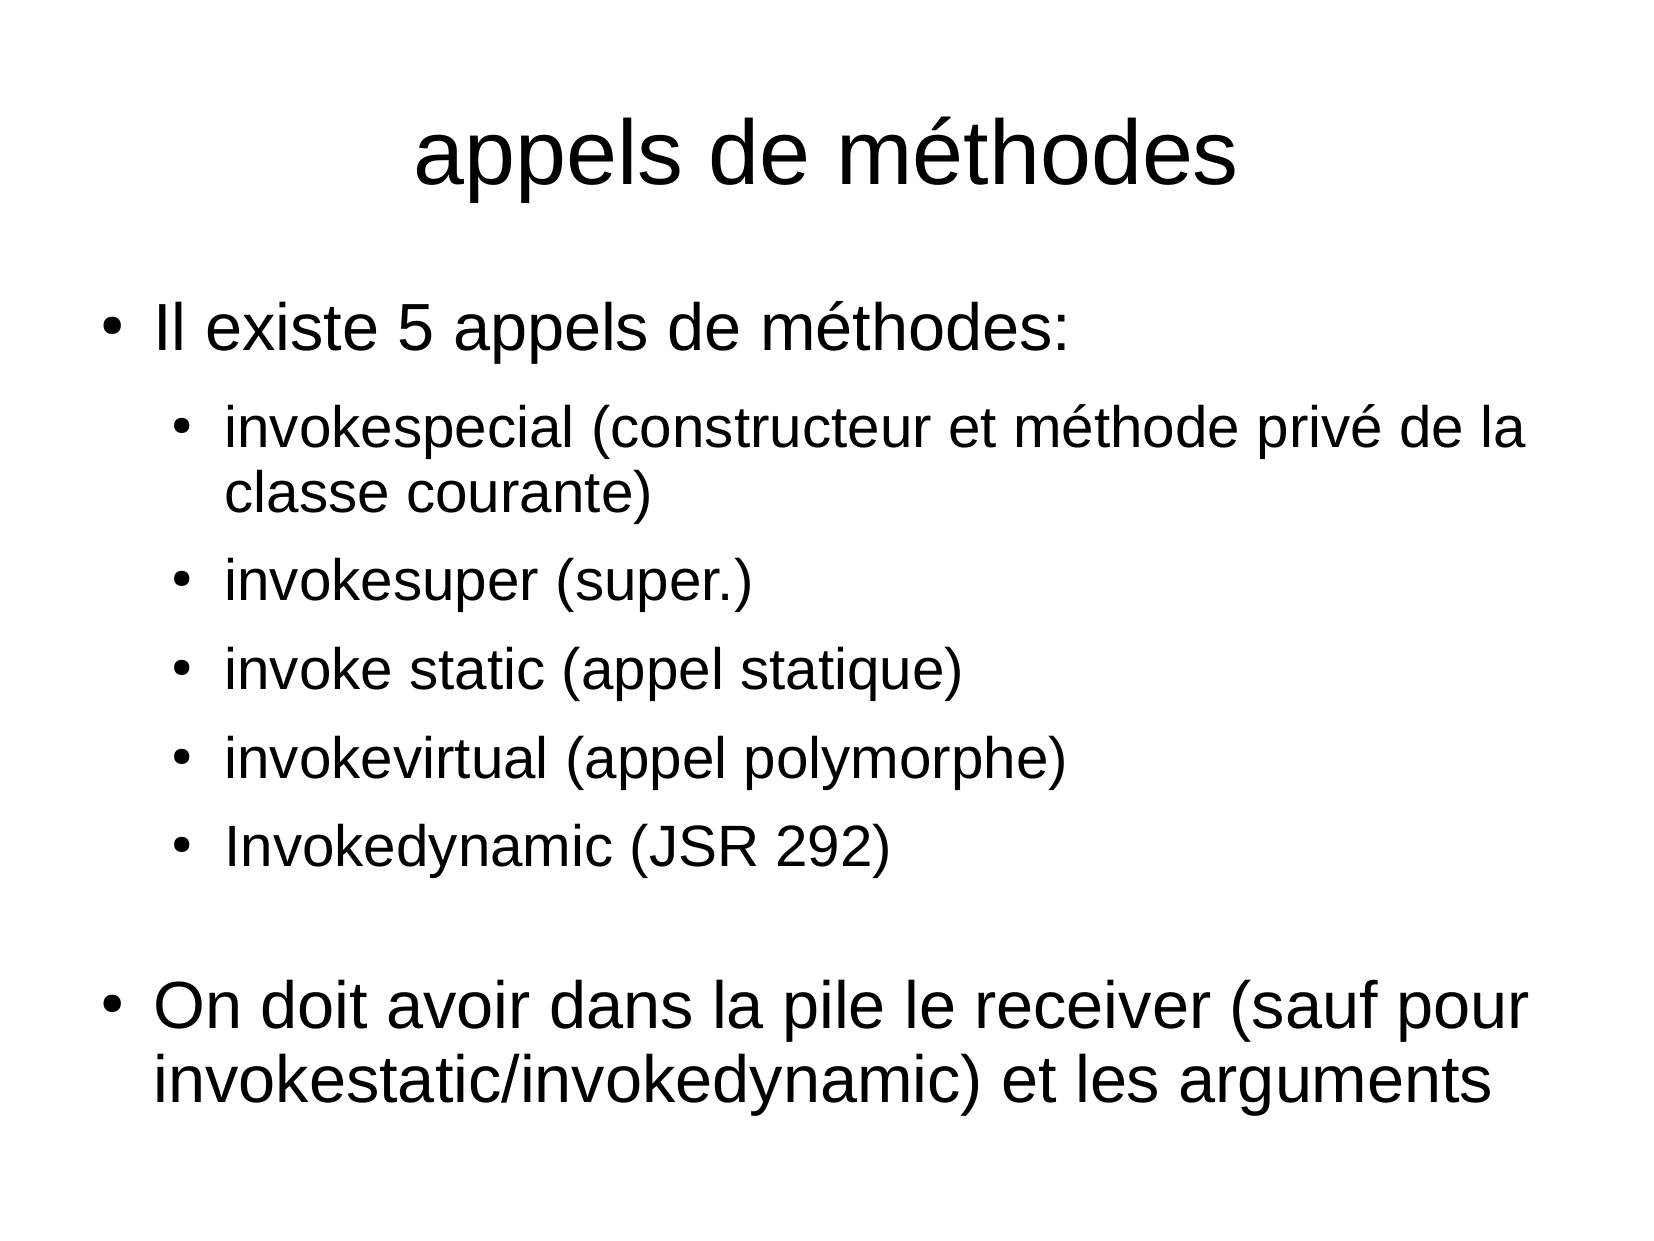

# appels de méthodes
Il existe 5 appels de méthodes:
invokespecial (constructeur et méthode privé de la classe courante)
invokesuper (super.)
invoke static (appel statique)
invokevirtual (appel polymorphe)
Invokedynamic (JSR 292)
On doit avoir dans la pile le receiver (sauf pour invokestatic/invokedynamic) et les arguments